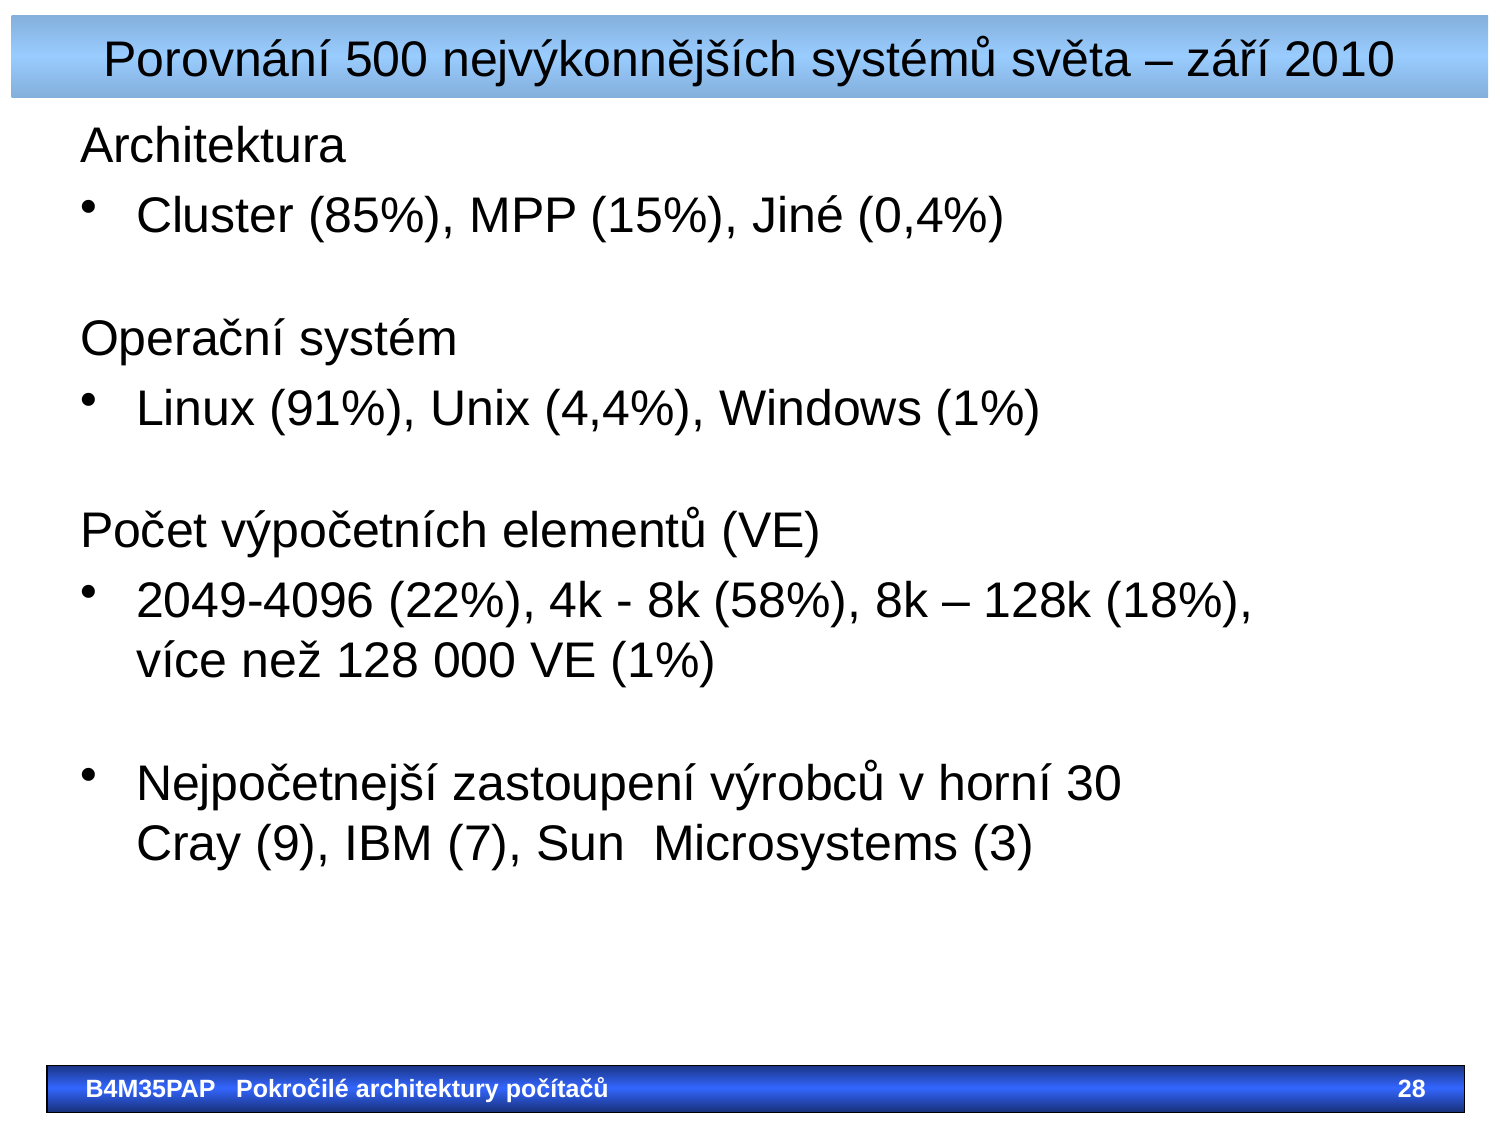

# Porovnání 500 nejvýkonnějších systémů světa – září 2010
Architektura
Cluster (85%), MPP (15%), Jiné (0,4%)
Operační systém
Linux (91%), Unix (4,4%), Windows (1%)
Počet výpočetních elementů (VE)
2049-4096 (22%), 4k - 8k (58%), 8k – 128k (18%),
více než 128 000 VE (1%)
Nejpočetnejší zastoupení výrobců v horní 30
Cray (9), IBM (7), Sun Microsystems (3)
B4M35PAP Pokročilé architektury počítačů